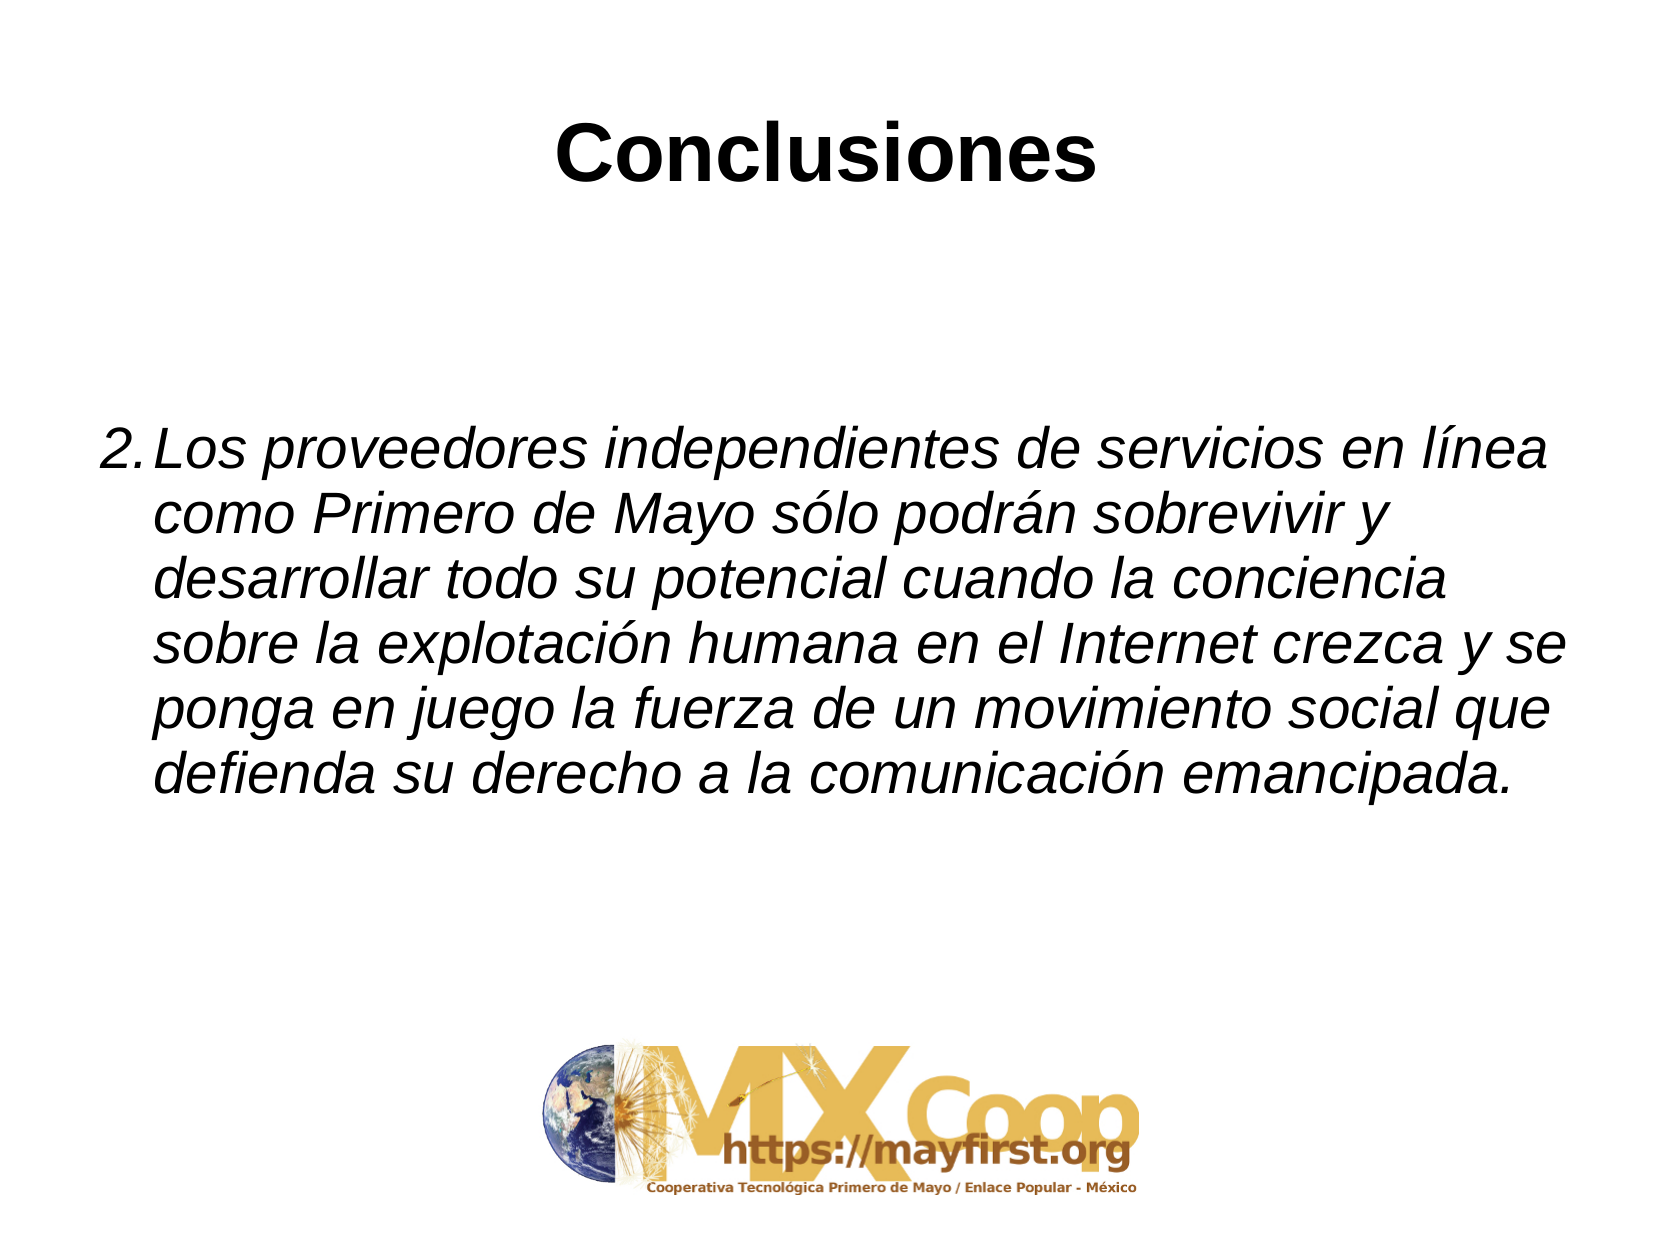

# Conclusiones
Los proveedores independientes de servicios en línea como Primero de Mayo sólo podrán sobrevivir y desarrollar todo su potencial cuando la conciencia sobre la explotación humana en el Internet crezca y se ponga en juego la fuerza de un movimiento social que defienda su derecho a la comunicación emancipada.